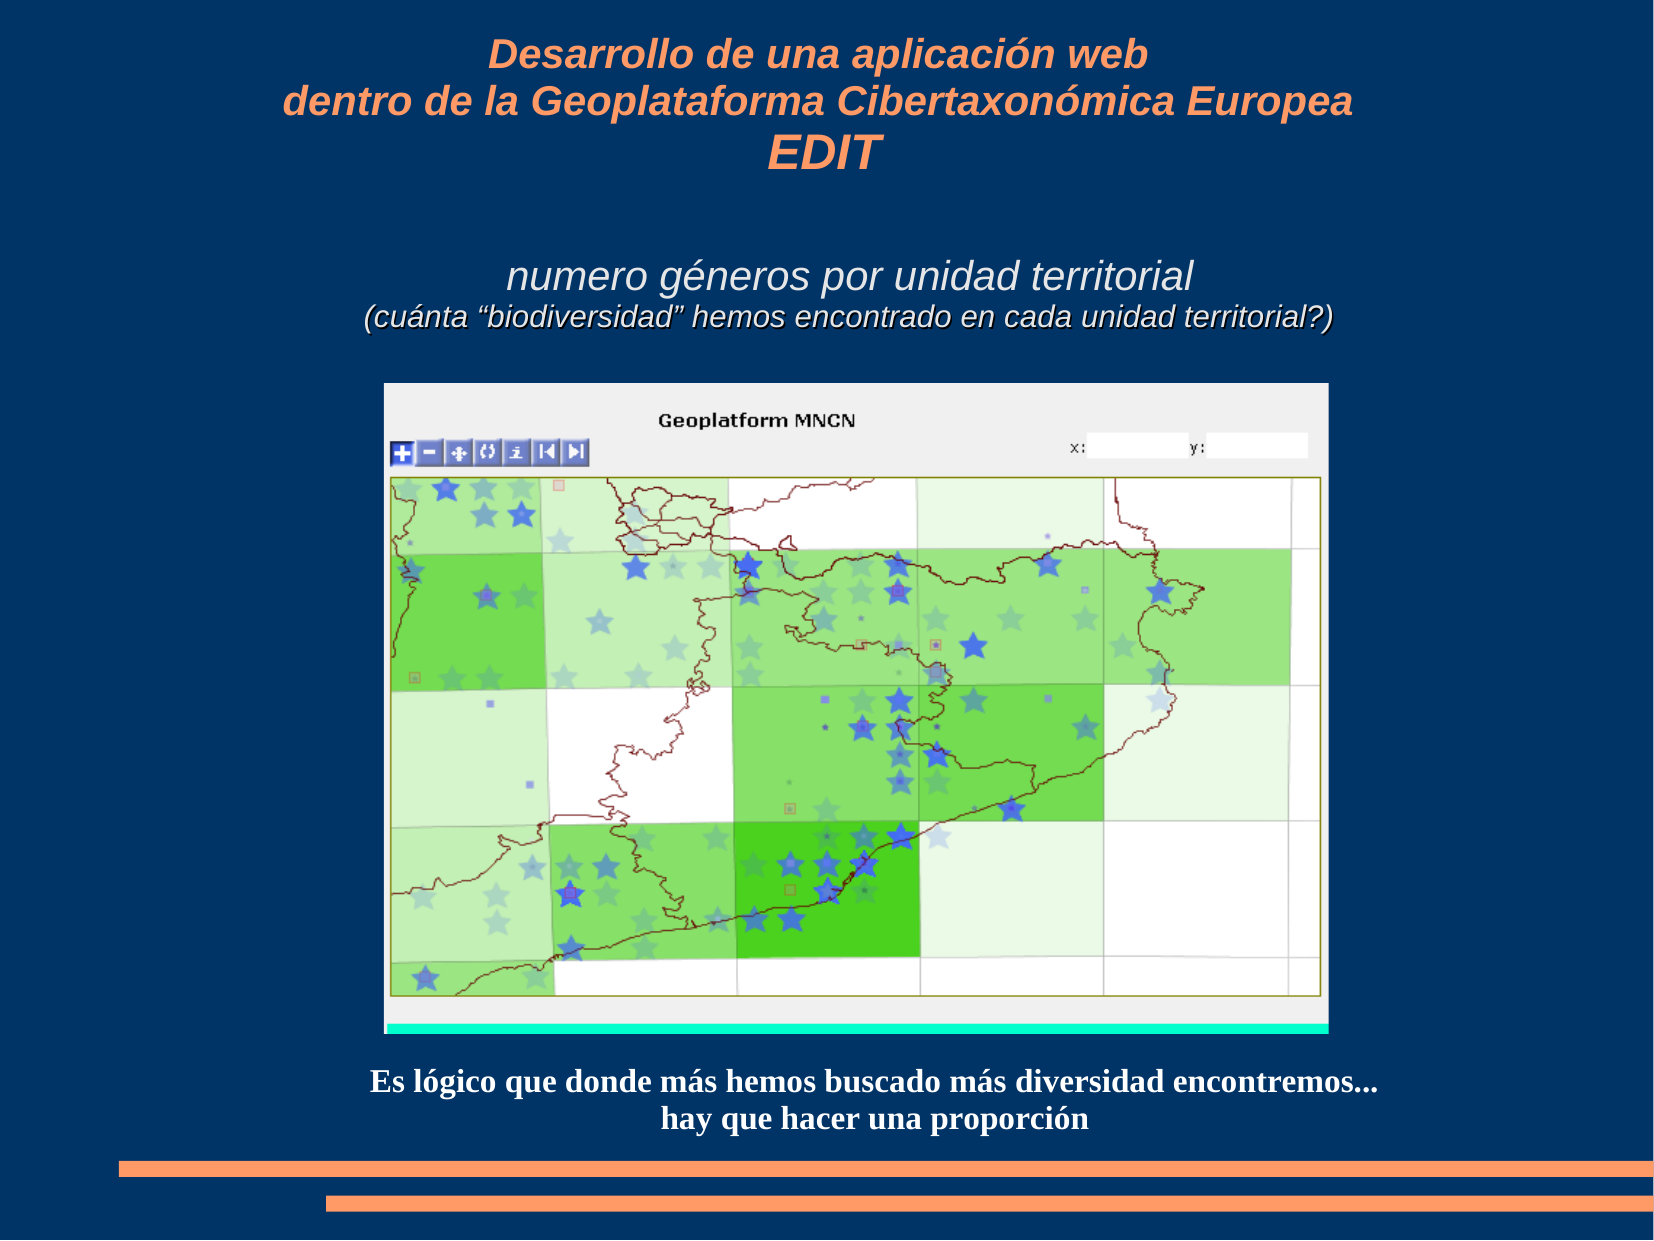

Desarrollo de una aplicación web
dentro de la Geoplataforma Cibertaxonómica Europea
EDIT
# numero géneros por unidad territorial
(cuánta “biodiversidad” hemos encontrado en cada unidad territorial?)
-relación géneros/registros
 Es lógico que donde más hemos buscado más diversidad encontremos...
 hay que hacer una proporción